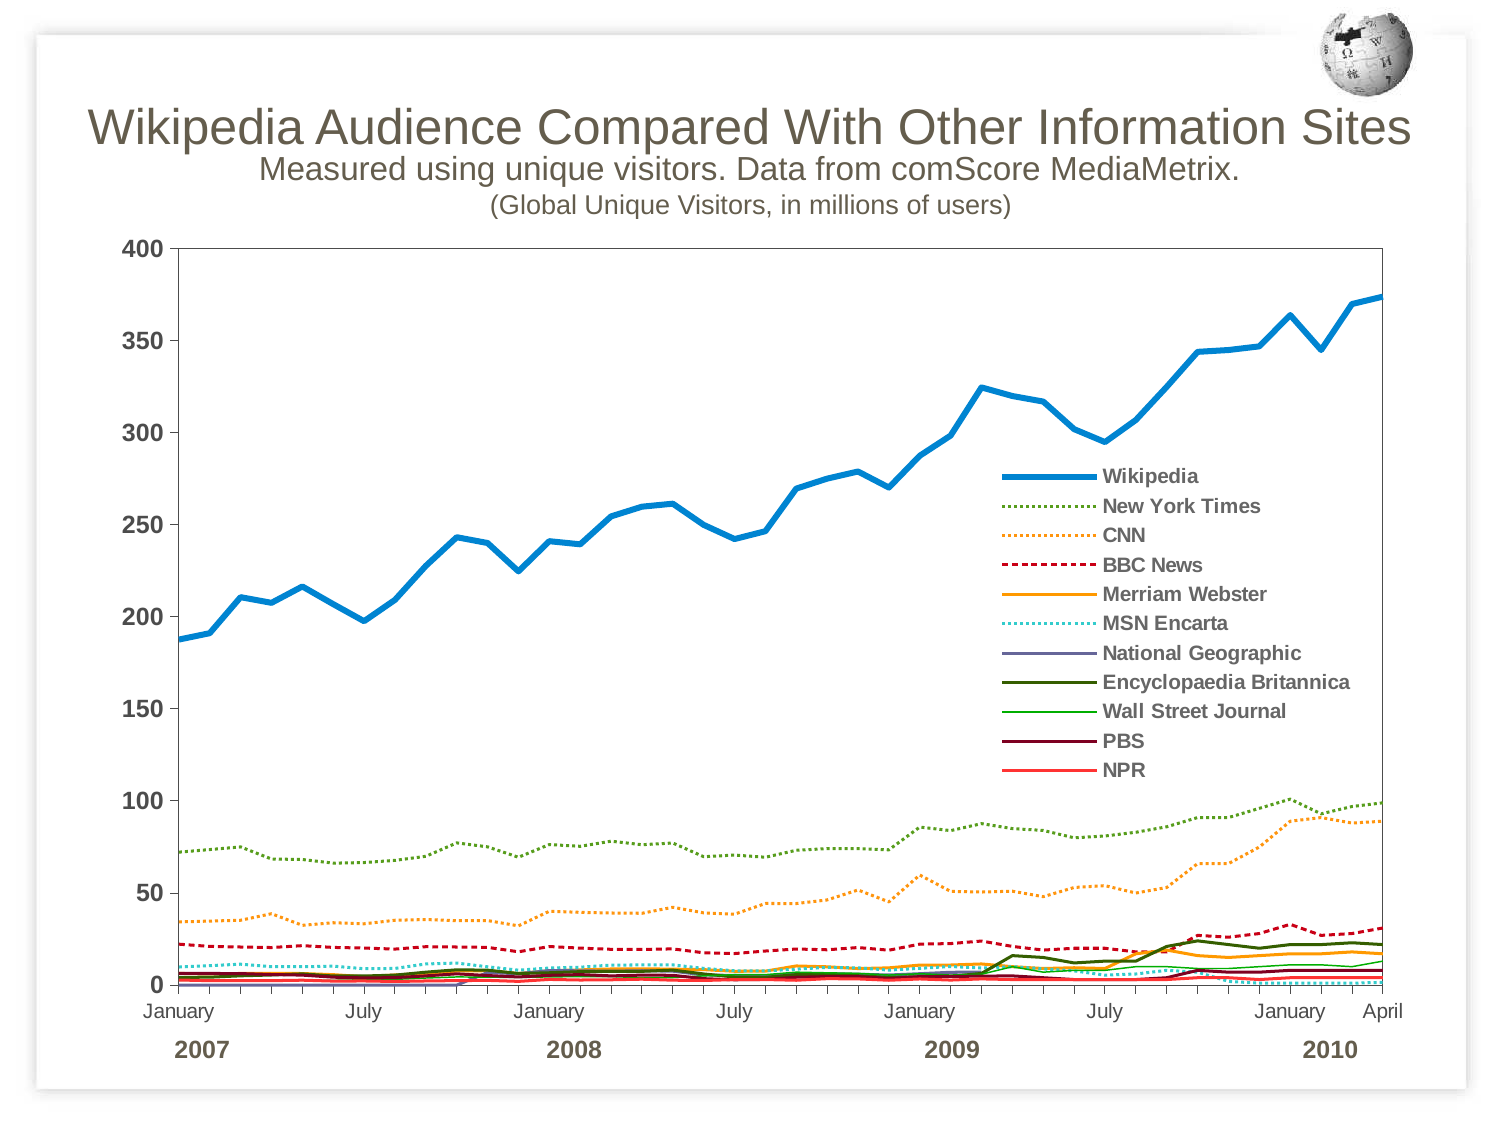

Wikipedia Audience Compared With Other Information Sites
Measured using unique visitors. Data from comScore MediaMetrix.
(Global Unique Visitors, in millions of users)
### Chart
| Category | Wikipedia | New York Times | CNN | BBC News | Merriam Webster | MSN Encarta | National Geographic | Encyclopaedia Britannica | Wall Street Journal | PBS | NPR |
|---|---|---|---|---|---|---|---|---|---|---|---|
| January | 187.67454466408 | 72.17998039603 | 34.32478610077 | 22.20739244785 | 6.33208869085 | 9.78812688747 | 0.0 | 4.1766369562 | 2.60171630252 | 6.35980749226 | 2.75245724804 |
| None | 191.14999098093 | 73.618695 | 34.763891 | 20.98209819868 | 6.05335476882 | 10.558483 | 0.0 | 4.29270291379 | 2.41669121532 | 6.298689 | 2.37784423117 |
| None | 210.74442752737 | 75.05741019044 | 35.20299486238 | 20.68511004707 | 6.2958538258 | 11.32883790804 | 0.0 | 5.01020837688 | 2.57673461427 | 6.23757241725 | 2.43482629037 |
| None | 207.68167660457 | 68.48488207705 | 38.75571027603 | 20.39884562804 | 6.40222336706 | 9.98872456725 | 0.0 | 5.46132491039 | 2.59348068776 | 5.72317193155 | 2.3817016768 |
| None | 216.56144625797 | 68.22527190969 | 32.44412864534 | 21.42494025147 | 6.28148921847 | 9.96766037479 | 0.0 | 6.09386767719 | 2.54789006927 | 5.41255234043 | 2.6449401517 |
| None | 206.95157277291 | 66.23027288183 | 33.84775183984 | 20.45486393717 | 5.66017195756 | 10.27436207545 | 0.0 | 4.93384167063 | 2.57577029094 | 4.28769426362 | 2.17938219423 |
| July | 197.68604835292 | 66.53426682081 | 33.28067240118 | 20.09998047001 | 4.54750911948 | 8.8796143415 | 0.0 | 4.91898811374 | 2.86465643976 | 3.91069937027 | 2.21562898596 |
| None | 209.28456510106 | 67.75089046985 | 35.19815535707 | 19.56287219626 | 5.51566900399 | 9.02594070083 | 0.0 | 5.40413831892 | 3.11103046844 | 4.03163041415 | 1.93447286511 |
| None | 227.75350866279 | 69.95862658368 | 35.59840620585 | 20.82621453188 | 6.25657481932 | 11.47202657932 | 0.0 | 7.02135279714 | 3.82881386315 | 4.97511772328 | 2.21782501374 |
| None | 243.31200466973 | 77.23676170526 | 34.96300500729 | 20.68816271895 | 7.65972818478 | 11.95973678813 | 0.0 | 8.28707194594 | 4.40100715723 | 6.11319111013 | 2.43453011252 |
| None | 240.16875710283 | 75.07428676344 | 35.04951081796 | 20.49710125635 | 7.80495858115 | 9.92444134214 | 6.83274719963 | 8.08511623394 | 4.31622957237 | 5.18810001596 | 2.56369309809 |
| None | 224.76234634282 | 69.43538292237 | 32.15850043365 | 18.07003333642 | 6.2692741355 | 8.09141790772 | 6.16415856405 | 6.27259126377 | 4.13748488667 | 4.42602407158 | 2.01183543 |
| January | 241.16463369013 | 76.3310410204 | 40.10014749868 | 20.9381194687 | 7.77118652944 | 9.25667829464 | 7.86488872545 | 6.68827877324 | 4.42993535806 | 5.29410715861 | 3.07762929912 |
| None | 239.46816426712 | 75.37148974649 | 39.50148154796 | 20.06631491968 | 8.26272909625 | 9.69714994878 | 7.75488566426 | 7.31372613347 | 4.61392651836 | 5.69390662966 | 2.75476859334 |
| None | 254.6454532423 | 78.16474781578 | 39.15699039444 | 19.43101856715 | 8.7384611882 | 10.86994155599 | 7.52041038793 | 7.43900692564 | 4.59437176502 | 4.99968942931 | 2.87944363659 |
| None | 259.88458655086 | 76.22535887698 | 38.98984287812 | 19.36041433392 | 8.84451780182 | 10.9128588324 | 7.77884688825 | 7.45436119931 | 4.03683997444 | 5.40439161869 | 3.20030367964 |
| None | 261.52586492896 | 77.17218986078 | 42.27936284641 | 19.65166342827 | 8.63345828511 | 10.96215893769 | 7.56601235263 | 8.14413882054 | 4.10197009833 | 5.30225988674 | 2.64863056676 |
| None | 250.00323605688 | 69.73624875648 | 39.21930543103 | 17.54558662467 | 8.39927447646 | 9.0531432579 | 5.54415945038 | 6.04132205453 | 4.9948349994 | 3.48348350123 | 2.48590458686 |
| July | 242.30204817576 | 70.61591187929 | 38.49862868885 | 17.10982018439 | 7.49975464423 | 7.73864885451 | 5.20932027657 | 4.37160865044 | 5.63682507688 | 2.86270314227 | 2.96101345256 |
| None | 246.58740335562 | 69.42898107693 | 44.33172296558 | 18.48428480229 | 7.56205064096 | 7.7128627552 | 4.90174313448 | 4.22992768665 | 5.67420196565 | 3.05254439434 | 2.98818831875 |
| None | 269.69694144091 | 73.21950650697 | 44.2811626218 | 19.58592436952 | 10.36781947105 | 8.65171461636 | 6.15281834136 | 5.68414850487 | 6.99639901162 | 4.2437775769 | 2.61718534675 |
| None | 275.11661666338 | 74.10407218138 | 46.23924624177 | 19.17828889931 | 9.92699963654 | 9.60721332585 | 6.18229946611 | 5.78719538009 | 6.66990026924 | 4.60156944493 | 3.48241243214 |
| None | 279.01081689928 | 74.08235623768 | 51.66541684739 | 20.40221551981 | 8.96626399392 | 9.34983565138 | 5.87942484523 | 5.06987112588 | 6.36481207299 | 4.61705273378 | 3.35599251982 |
| None | 270.29657087102 | 73.46682205069 | 45.19830499228 | 18.94215993687 | 9.33815868335 | 8.12353326959 | 5.48437707379 | 4.11969634481 | 5.4447183065 | 3.56920523722 | 2.62259817343 |
| January | 287.56177446816 | 85.81958736694 | 59.78343276289 | 22.24483562703 | 10.86313250615 | 9.0808821552 | 6.17850169956 | 4.54710281712 | 6.14347905943 | 4.59952962446 | 3.31220424884 |
| None | 298.5300971888 | 83.90051641722 | 50.89293308939 | 22.53812529348 | 10.8806499093 | 10.10134073168 | 6.93892918112 | 4.72415559308 | 5.43699493123 | 4.71400559795 | 2.7259330789 |
| None | 324.70174415417 | 87.70534884283 | 50.55342806931 | 23.91742686336 | 11.47156605802 | 9.26080778268 | 7.03864057278 | 6.33672823964 | 5.90162628929 | 4.84951264391 | 3.36194953685 |
| None | 320.0 | 85.0 | 51.0 | 21.0 | 10.0 | 10.0 | None | 16.0 | 10.0 | 5.0 | 3.0 |
| None | 317.0 | 84.0 | 48.0 | 19.0 | 9.0 | 8.8 | None | 15.0 | 7.0 | 4.0 | 3.0 |
| None | 302.0 | 80.0 | 53.0 | 20.0 | 9.4 | 7.7 | None | 12.0 | 8.0 | 3.0 | 3.0 |
| July | 295.0 | 81.0 | 54.0 | 20.0 | 9.0 | 5.4 | None | 13.0 | 8.0 | 3.0 | 3.0 |
| None | 307.0 | 83.0 | 50.0 | 18.0 | 17.0 | 6.0 | None | 13.0 | 10.0 | 3.0 | 3.0 |
| None | 325.0 | 86.0 | 53.0 | 18.0 | 19.0 | 8.0 | None | 21.0 | 10.0 | 4.0 | 3.0 |
| None | 344.0 | 91.0 | 66.0 | 27.0 | 16.0 | 7.0 | None | 24.0 | 9.0 | 8.0 | 4.0 |
| None | 345.0 | 91.0 | 66.0 | 26.0 | 15.0 | 2.0 | None | 22.0 | 9.0 | 7.0 | 4.0 |
| None | 347.0 | 96.0 | 75.0 | 28.0 | 16.0 | 1.0 | None | 20.0 | 10.0 | 7.0 | 3.0 |
| January | 364.0 | 101.0 | 89.0 | 33.0 | 17.0 | 1.0 | None | 22.0 | 11.0 | 8.0 | 4.0 |
| None | 345.0 | 93.0 | 91.0 | 27.0 | 17.0 | 1.0 | None | 22.0 | 11.0 | 8.0 | 4.0 |
| None | 370.0 | 97.0 | 88.0 | 28.0 | 18.0 | 1.0 | None | 23.0 | 10.0 | 8.0 | 4.0 |
| April | 374.0 | 99.0 | 89.0 | 31.0 | 17.0 | 1.5 | None | 22.0 | 13.0 | 8.0 | 4.0 |2007
2008
2009
2010